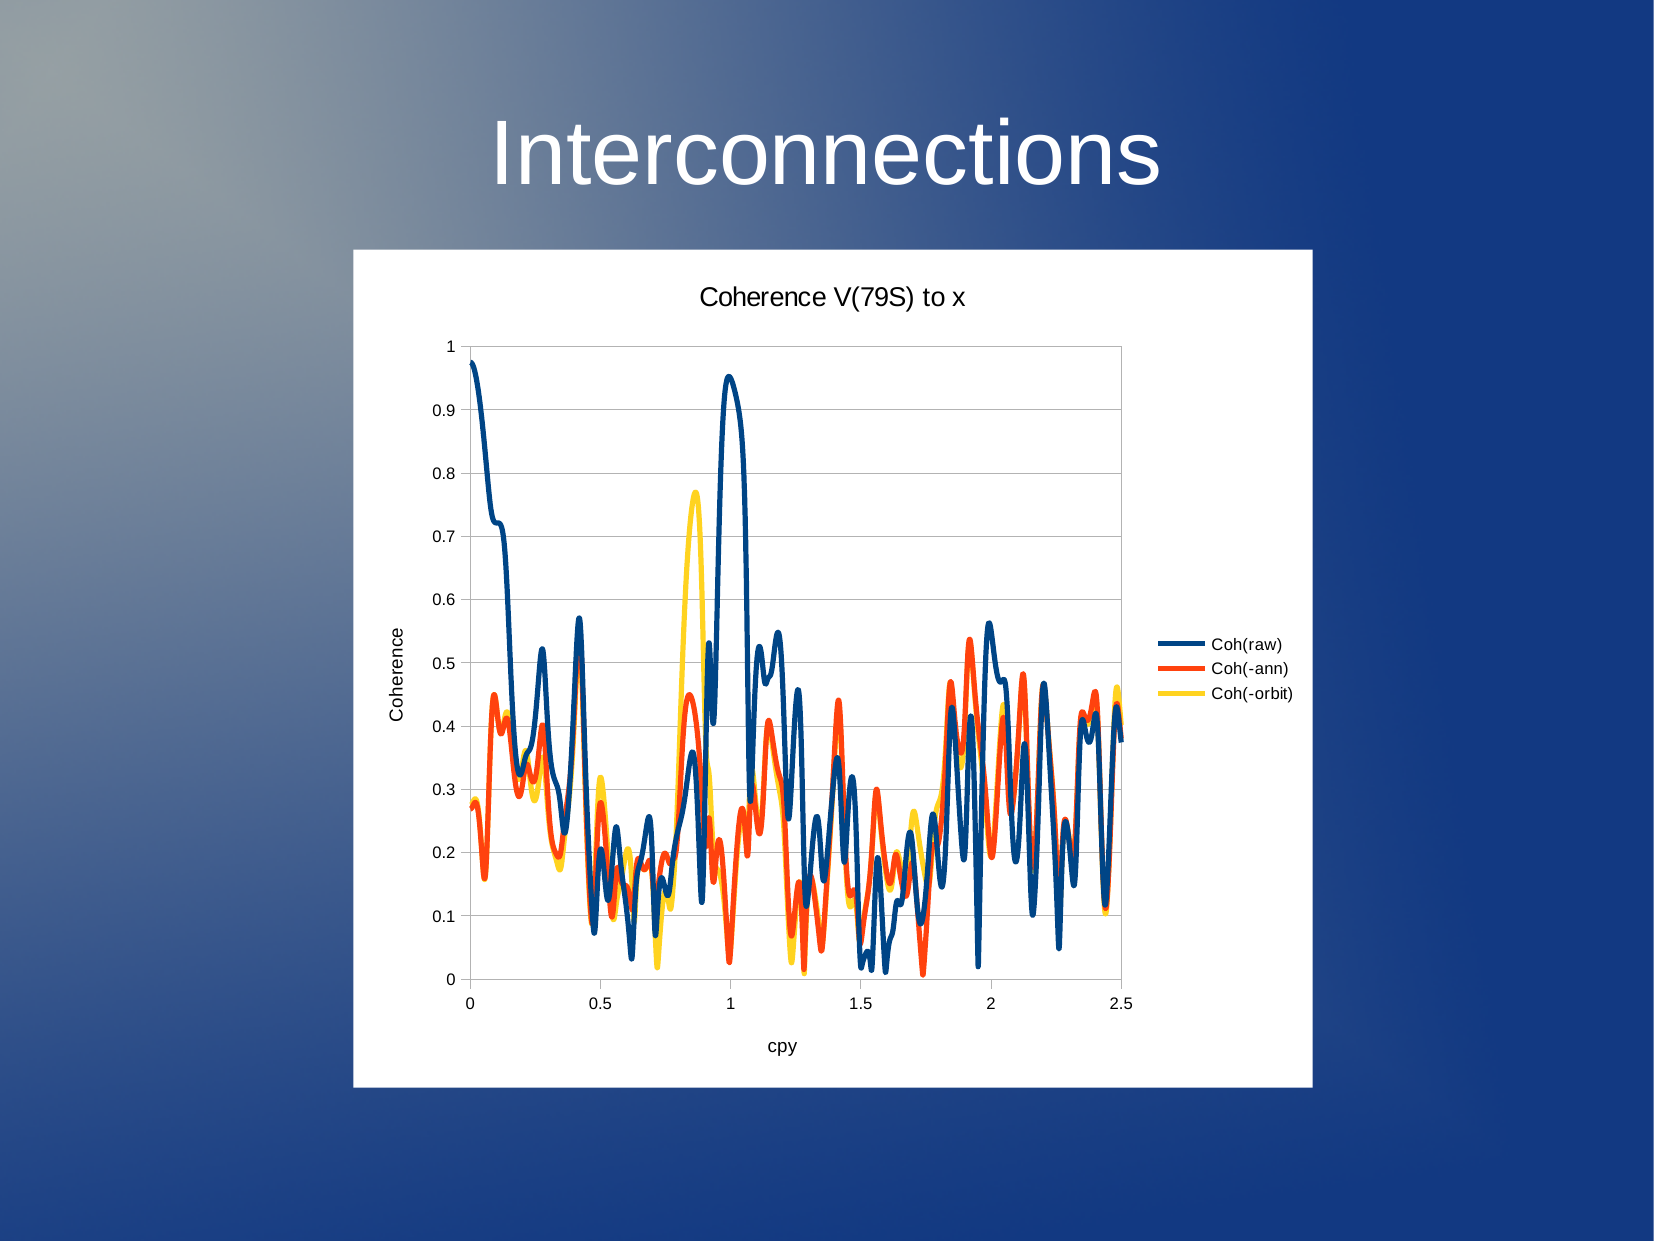

# Interconnections
### Chart: Coherence V(79S) to x
| Category | Coh(raw) | Coh(-ann) | Coh(-orbit) |
|---|---|---|---|